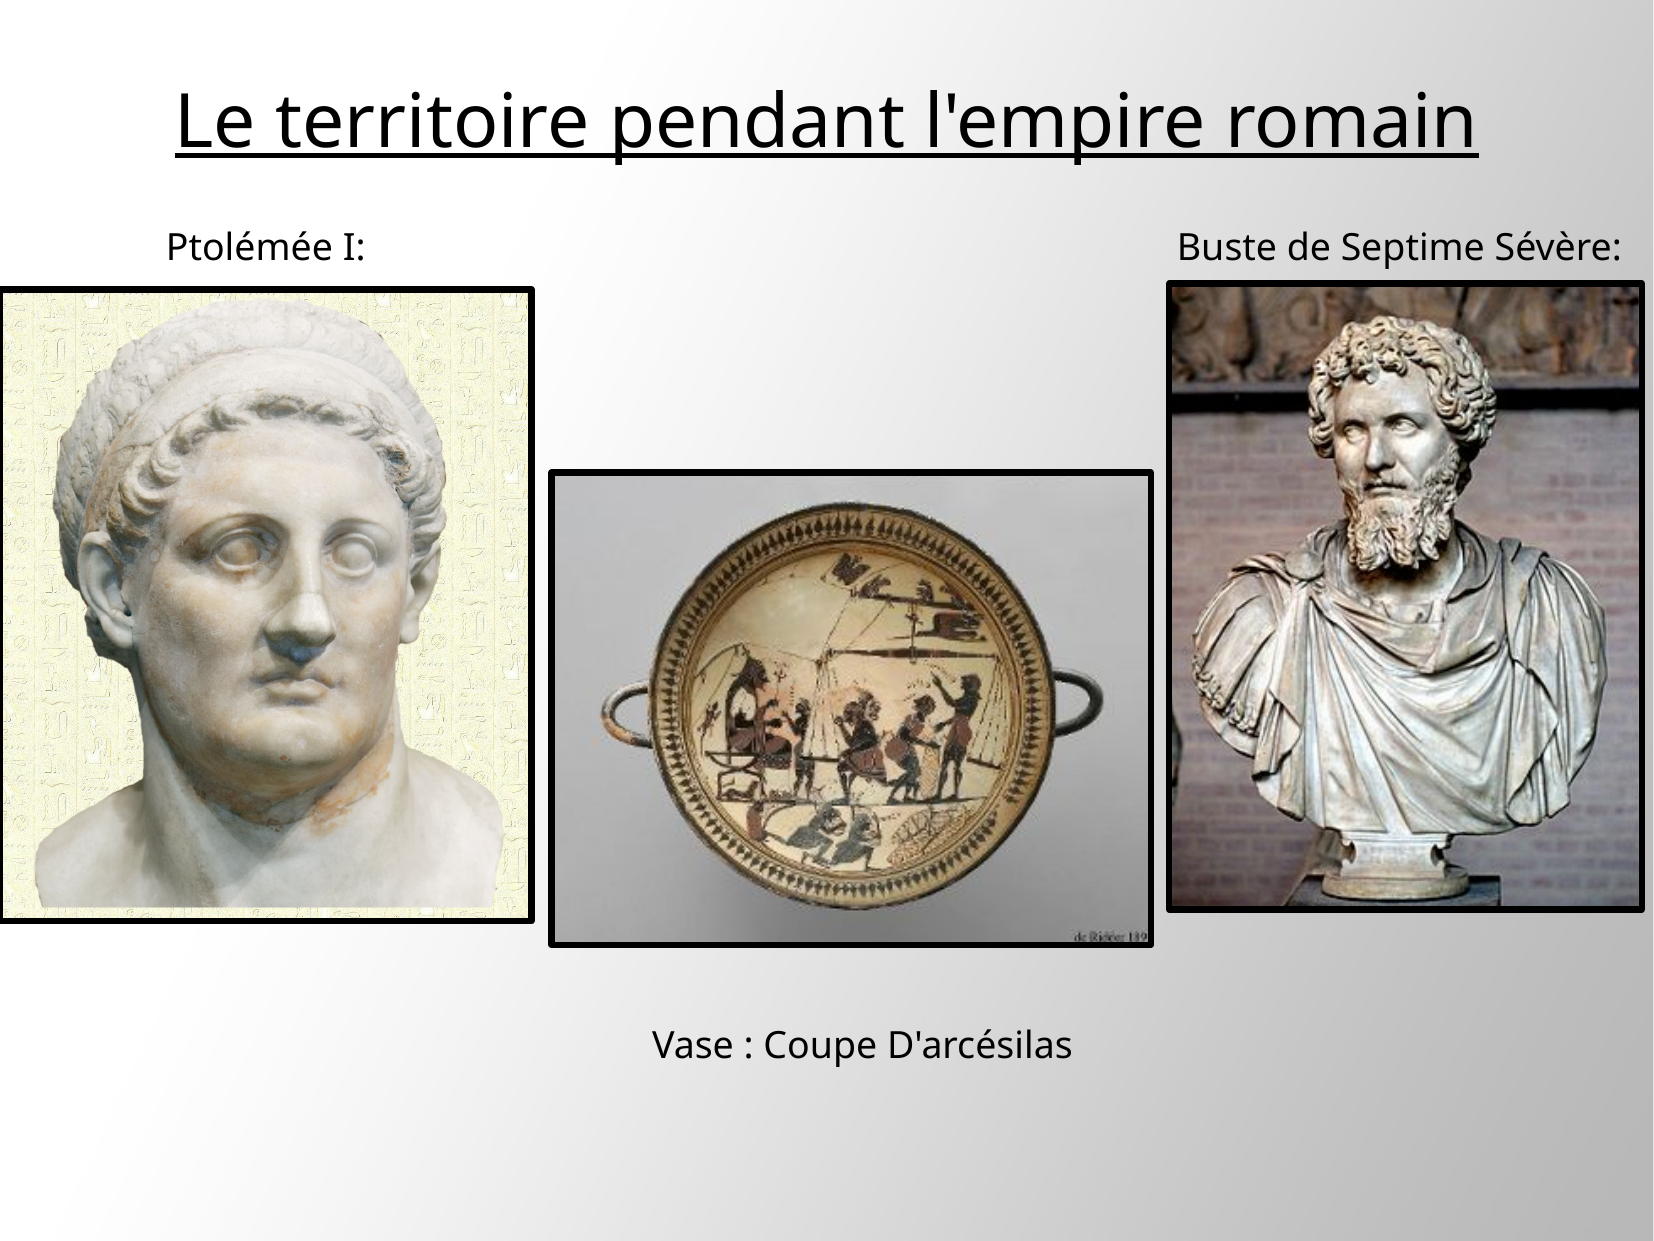

# Le territoire pendant l'empire romain
Ptolémée I:
Buste de Septime Sévère:
Vase : Coupe D'arcésilas